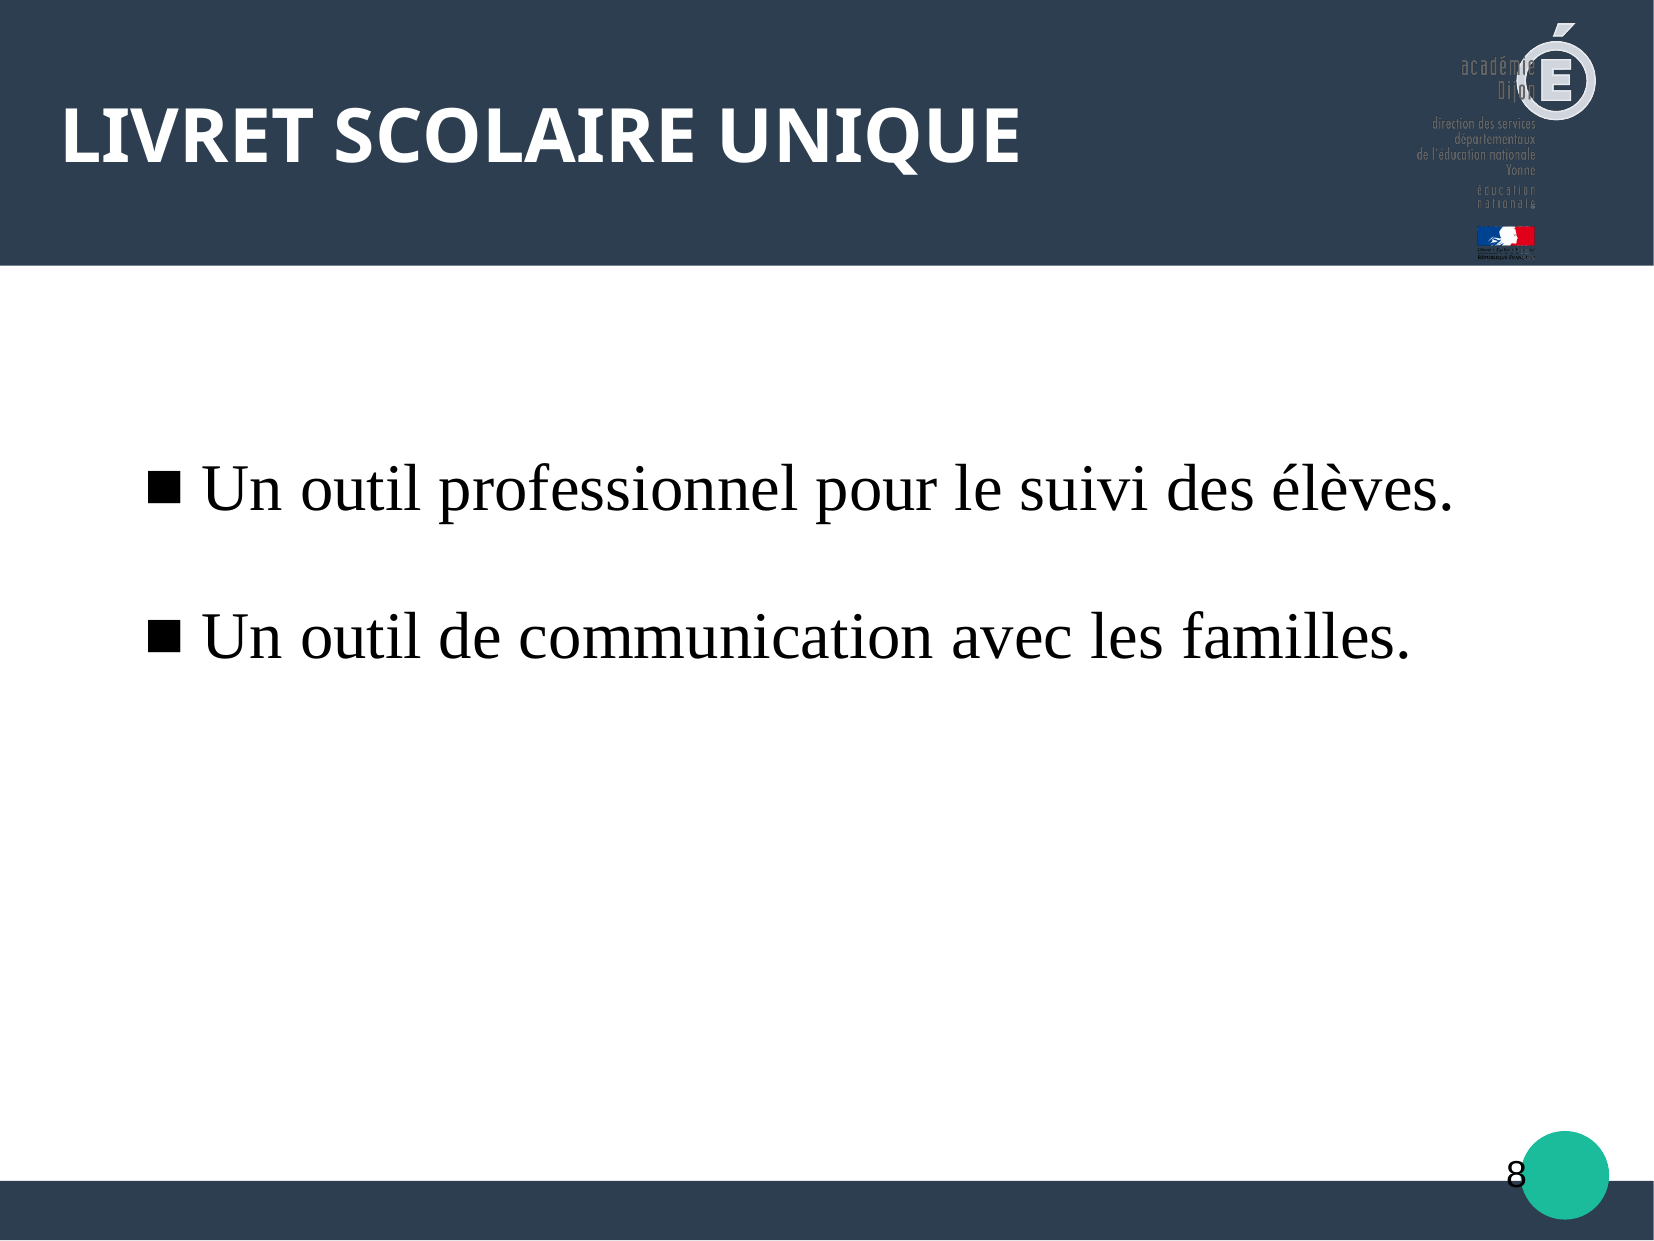

# LIVRET SCOLAIRE UNIQUE
 Un outil professionnel pour le suivi des élèves.
 Un outil de communication avec les familles.
8